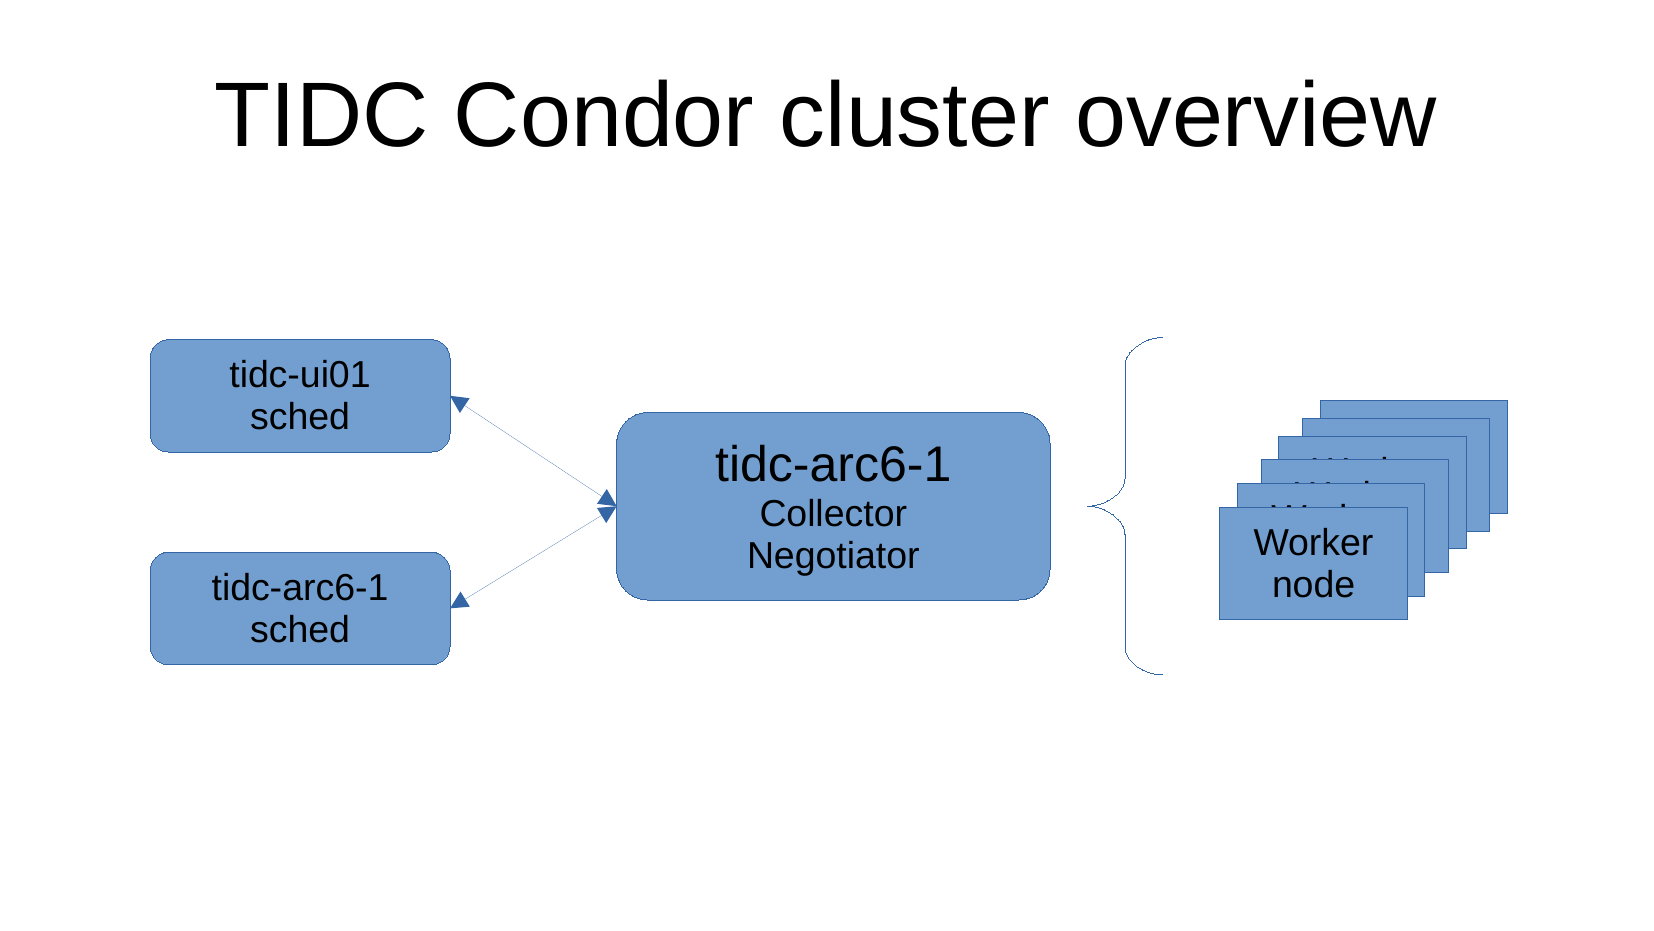

# TIDC Condor cluster overview
tidc-ui01
sched
Worker
node
Worker
node
Worker
node
Worker
node
Worker
node
Worker
node
tidc-arc6-1
Collector
Negotiator
tidc-arc6-1
sched